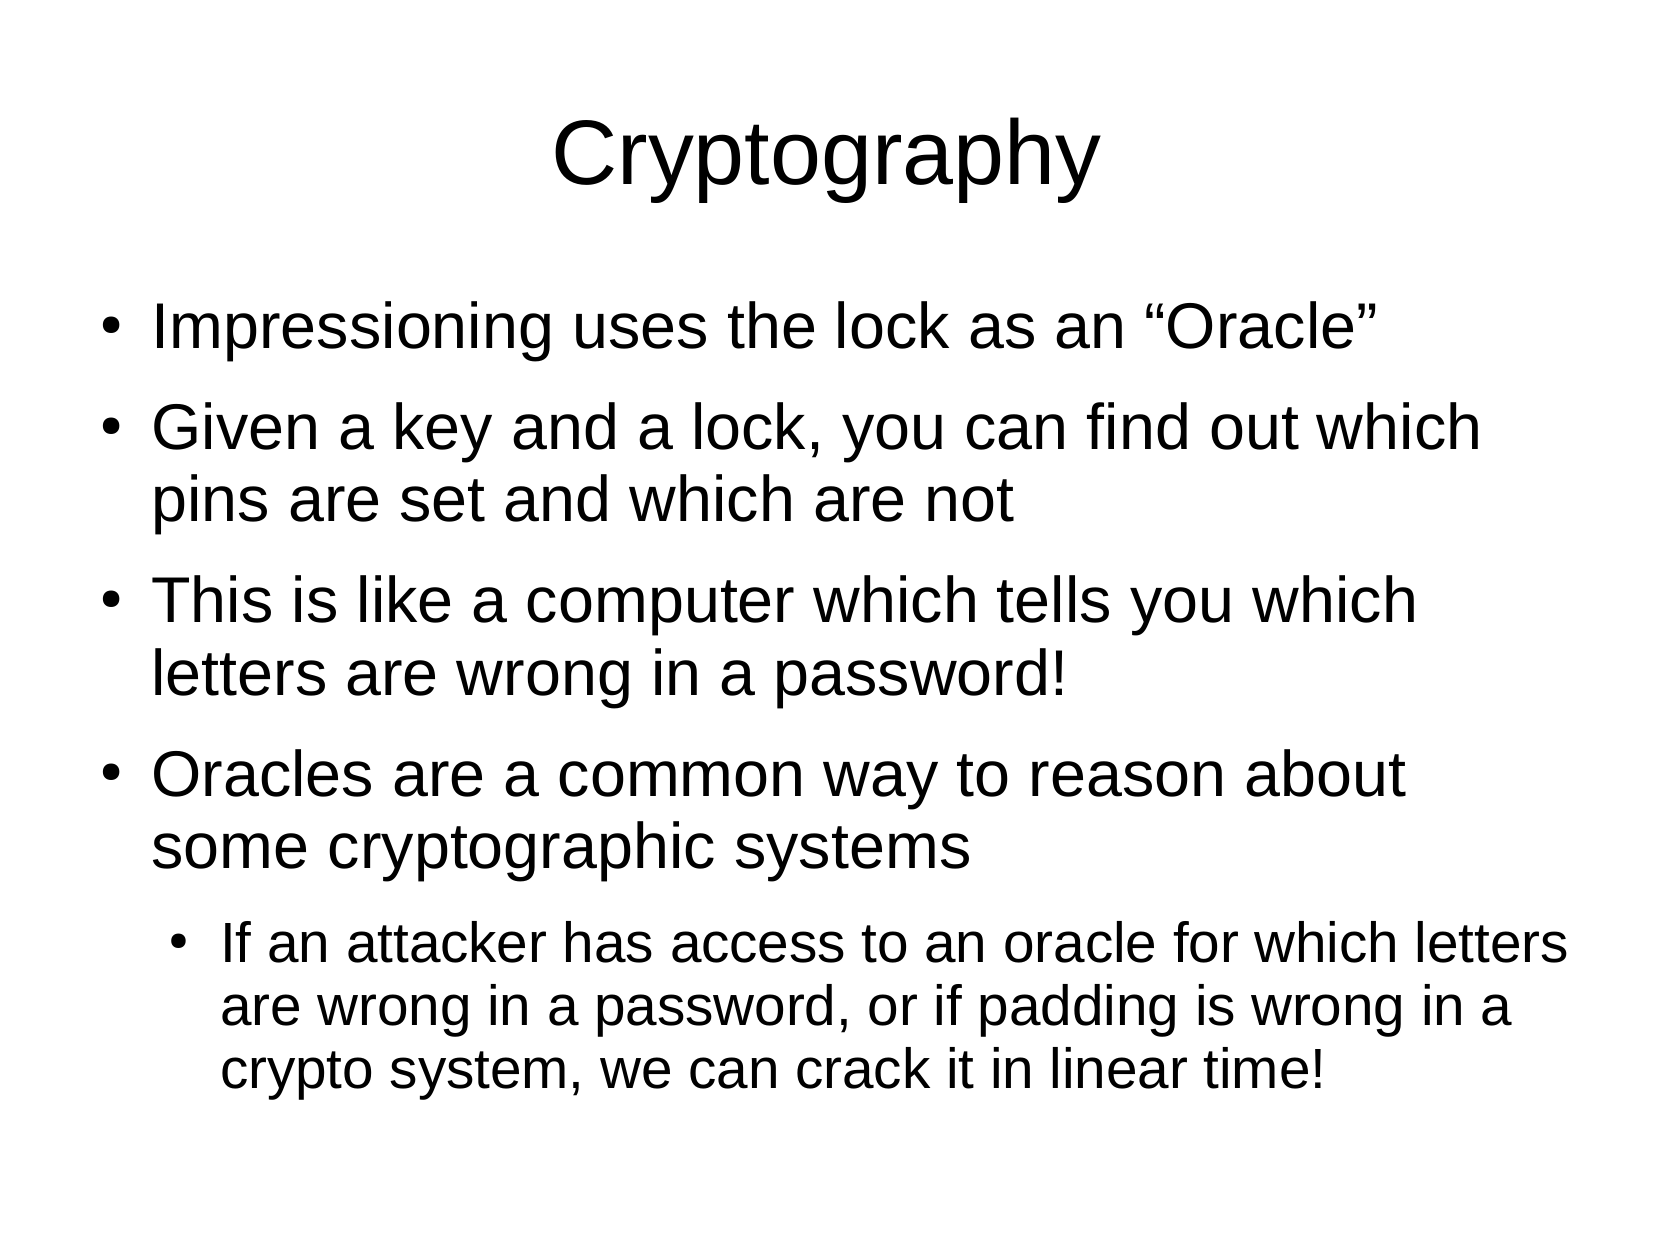

# Cryptography
Impressioning uses the lock as an “Oracle”
Given a key and a lock, you can find out which pins are set and which are not
This is like a computer which tells you which letters are wrong in a password!
Oracles are a common way to reason about some cryptographic systems
If an attacker has access to an oracle for which letters are wrong in a password, or if padding is wrong in a crypto system, we can crack it in linear time!